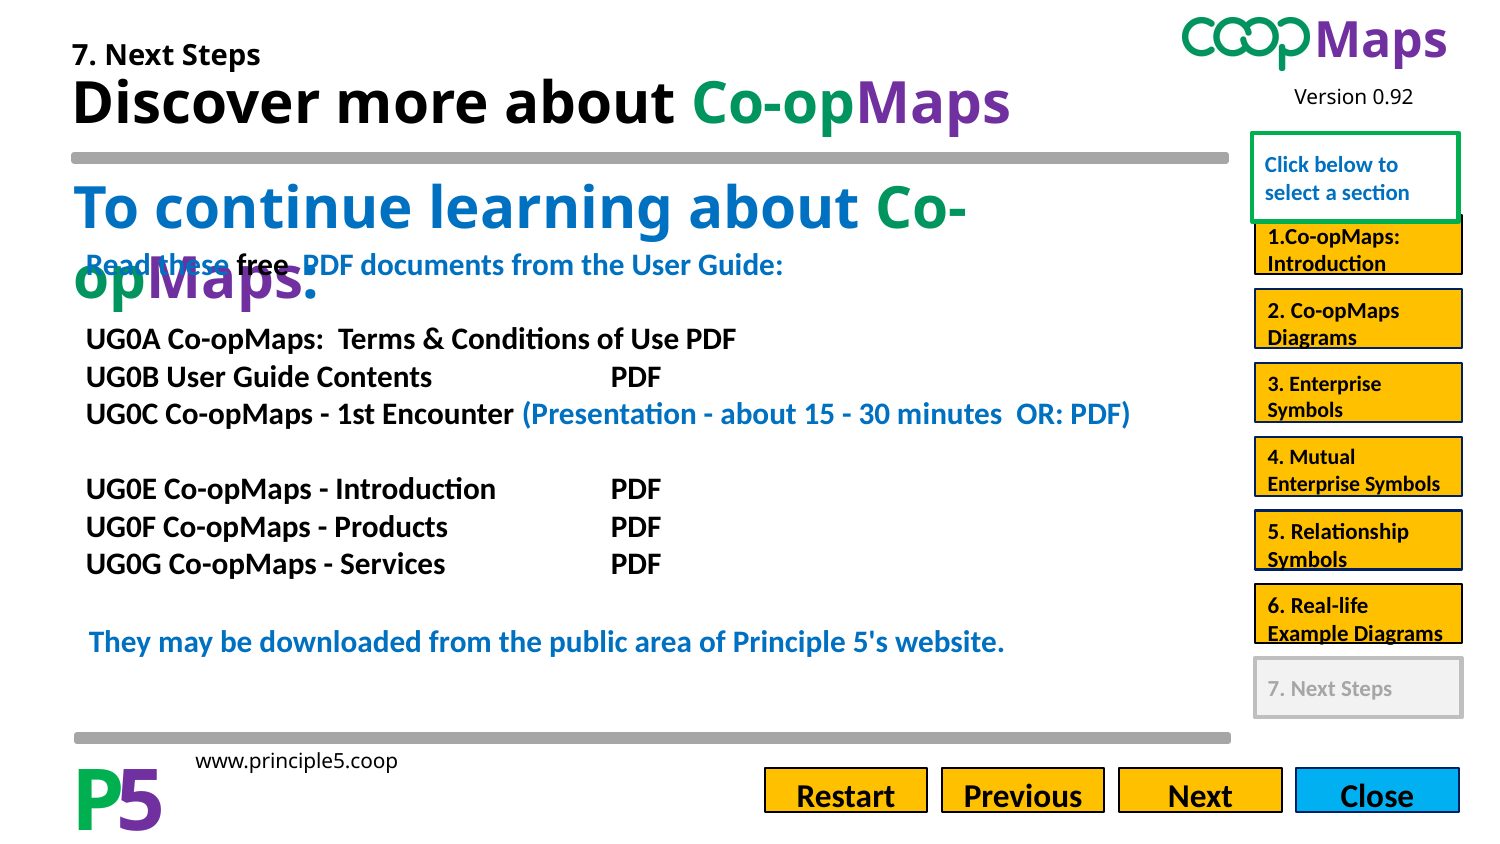

Maps
7. Next Steps
Discover more about Co-opMaps
Version 0.92
Click below to select a section
To continue learning about Co-opMaps:
1.Co-opMaps: Introduction
Read these free PDF documents from the User Guide:
UG0A Co-opMaps: Terms & Conditions of Use	PDF
UG0B User Guide Contents			PDF
UG0C Co-opMaps - 1st Encounter (Presentation - about 15 - 30 minutes OR: PDF)
UG0E Co-opMaps - Introduction		PDF
UG0F Co-opMaps - Products			PDF
UG0G Co-opMaps - Services			PDF
2. Co-opMaps Diagrams
3. Enterprise Symbols
4. Mutual Enterprise Symbols
5. Relationship Symbols
6. Real-life Example Diagrams
They may be downloaded from the public area of Principle 5's website.
7. Next Steps
P
5
 www.principle5.coop
Restart
Previous
Next
Close